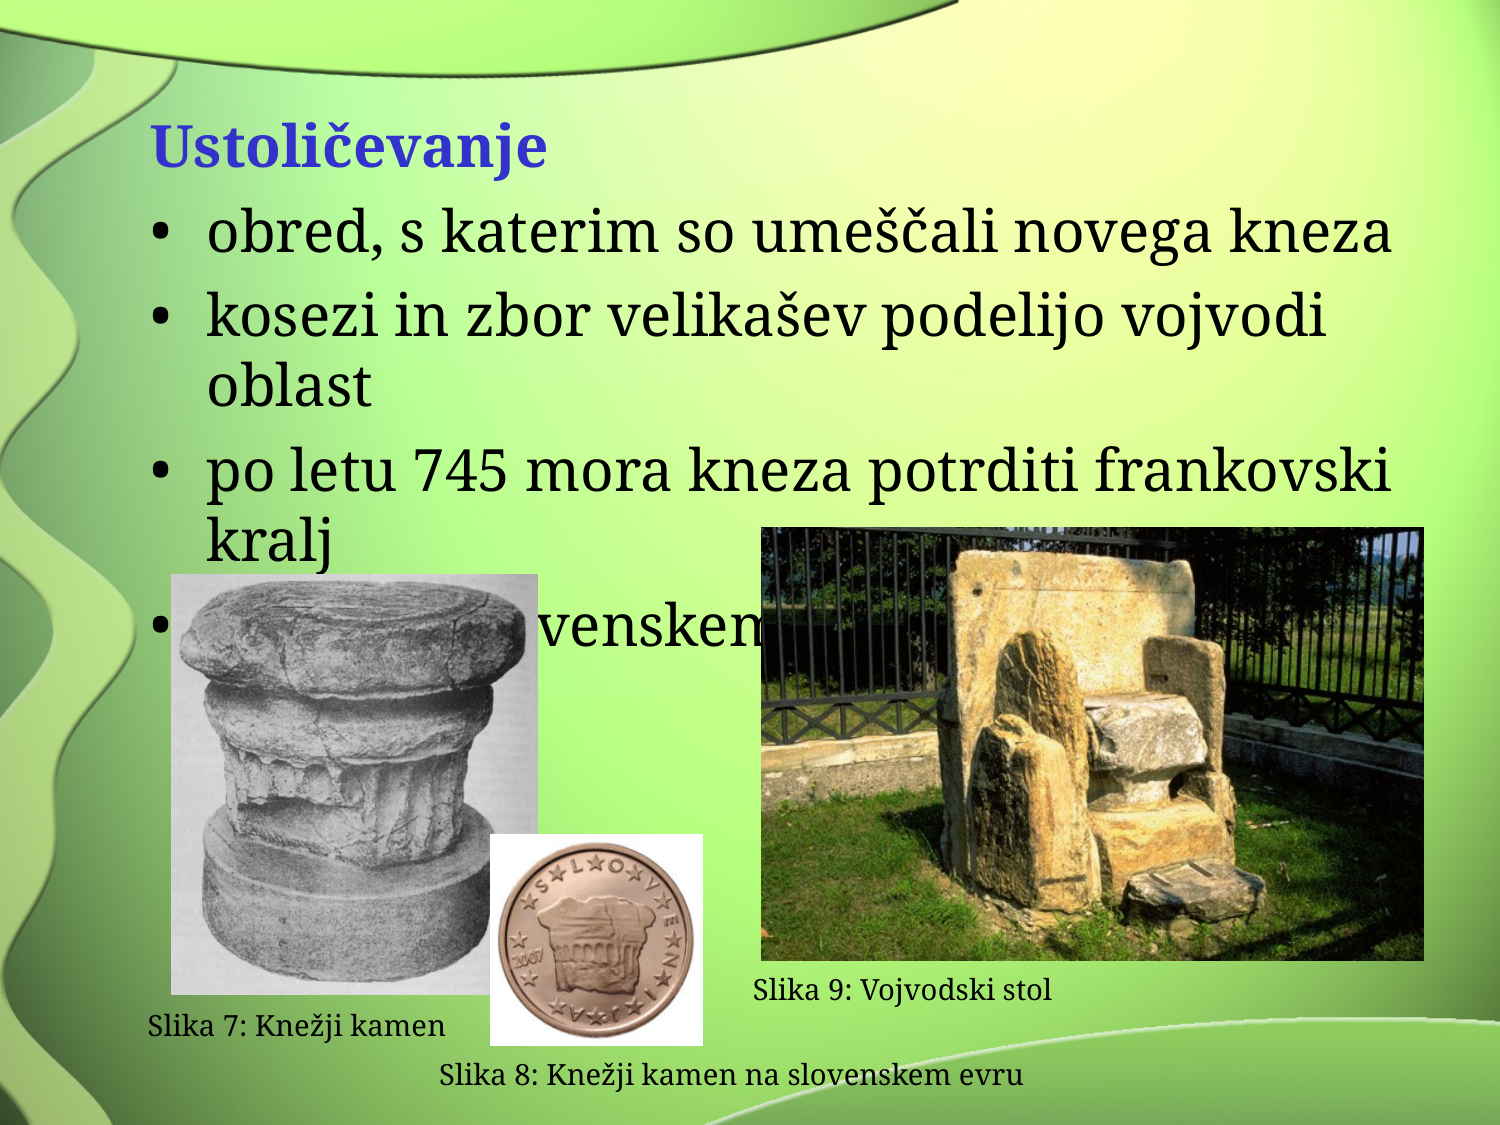

# Ustoličevanje
obred, s katerim so umeščali novega kneza
kosezi in zbor velikašev podelijo vojvodi oblast
po letu 745 mora kneza potrditi frankovski kralj
poteka v slovenskem jeziku
Slika 9: Vojvodski stol
Slika 7: Knežji kamen
Slika 8: Knežji kamen na slovenskem evru